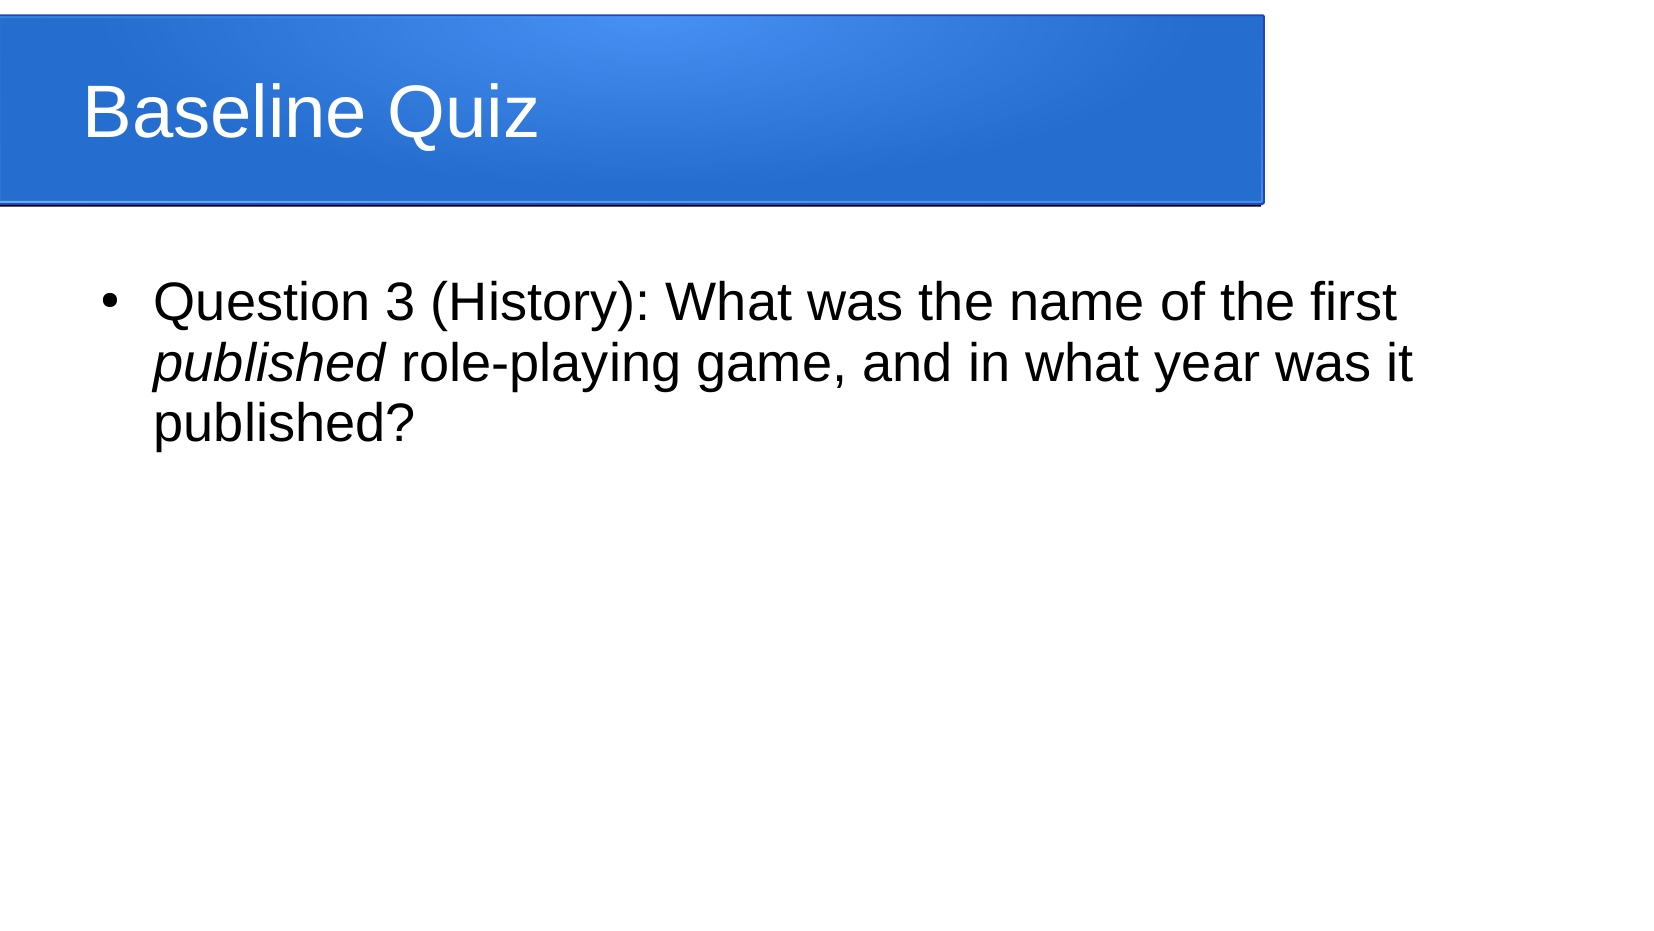

# Baseline Quiz
Question 3 (History): What was the name of the first published role-playing game, and in what year was it published?